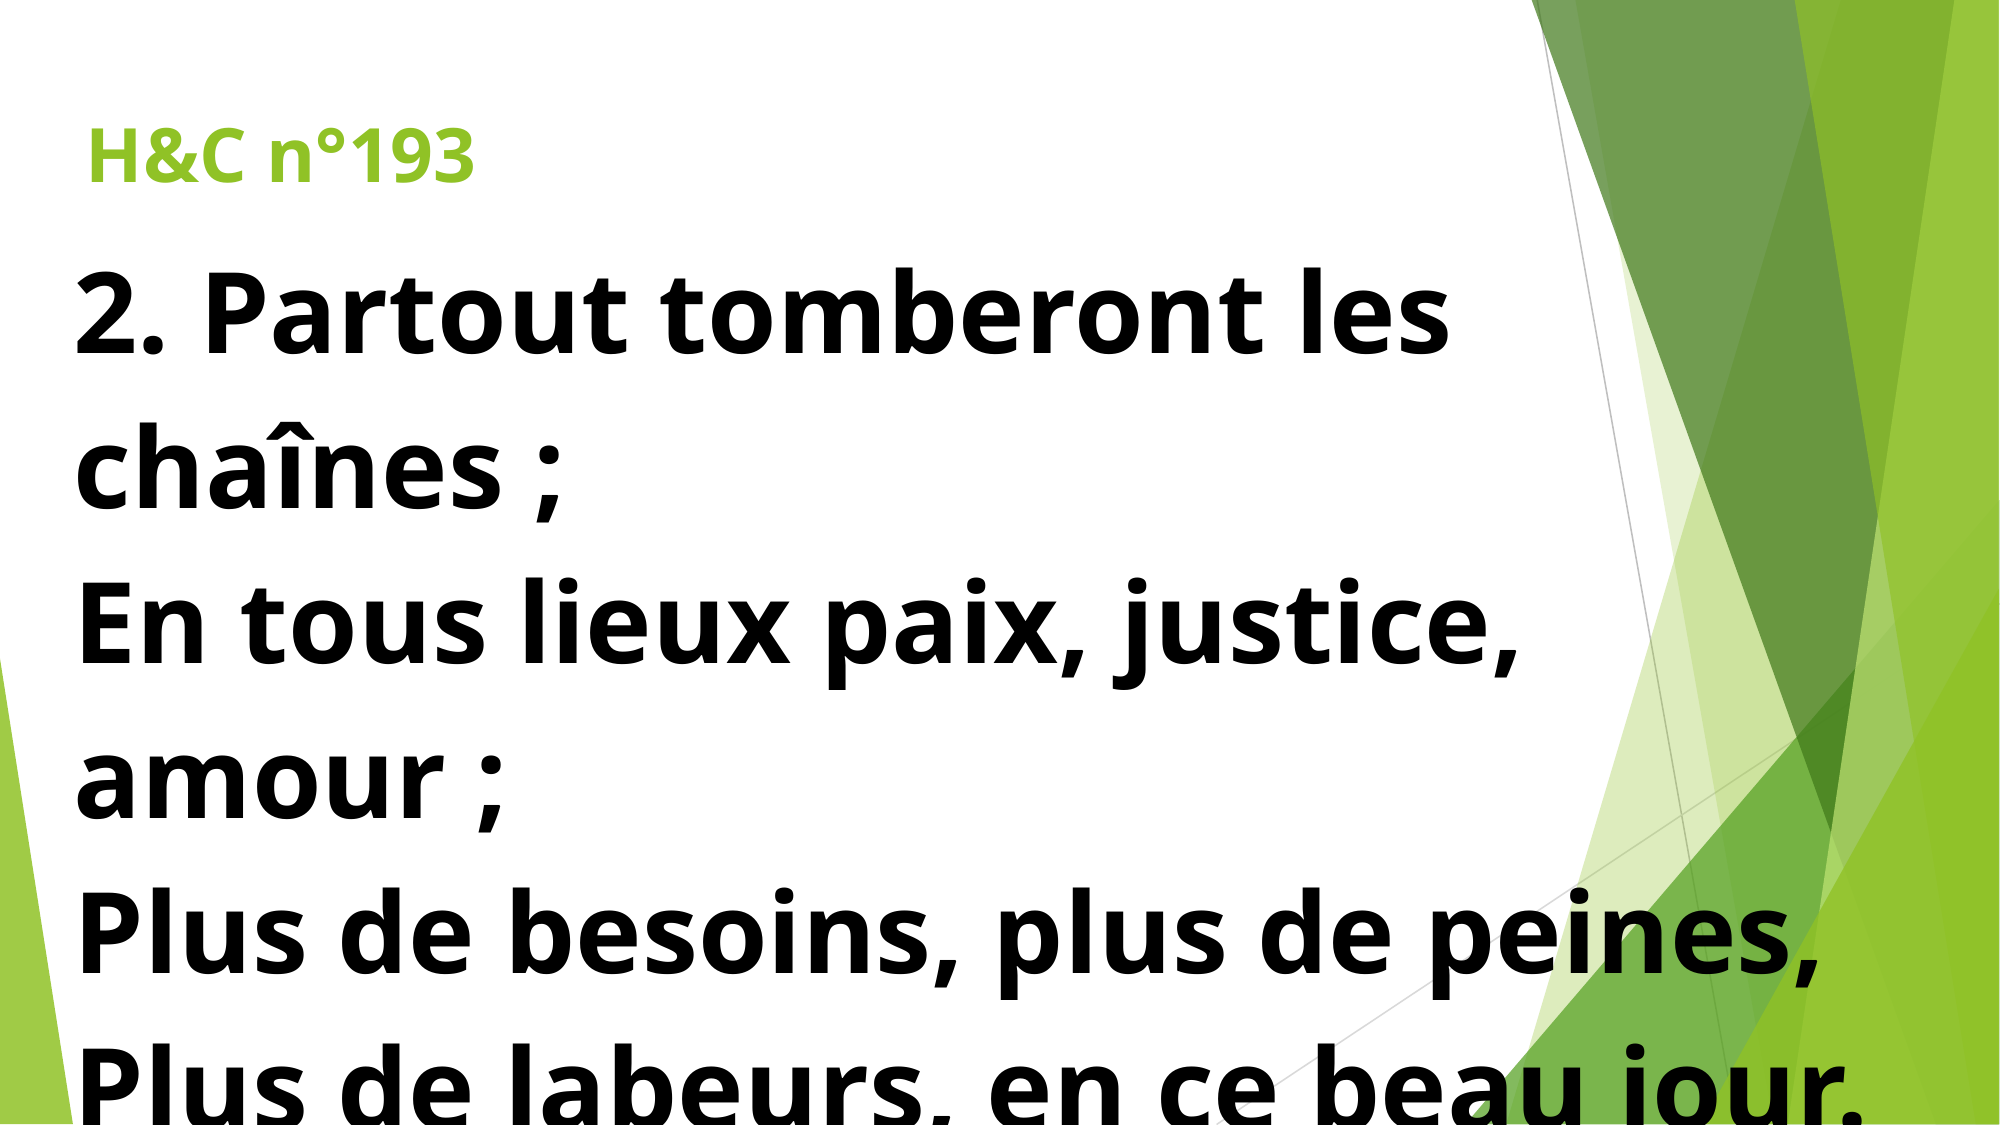

H&C n°193
2. Partout tomberont les chaînes ;
En tous lieux paix, justice, amour ;
Plus de besoins, plus de peines,
Plus de labeurs, en ce beau jour.